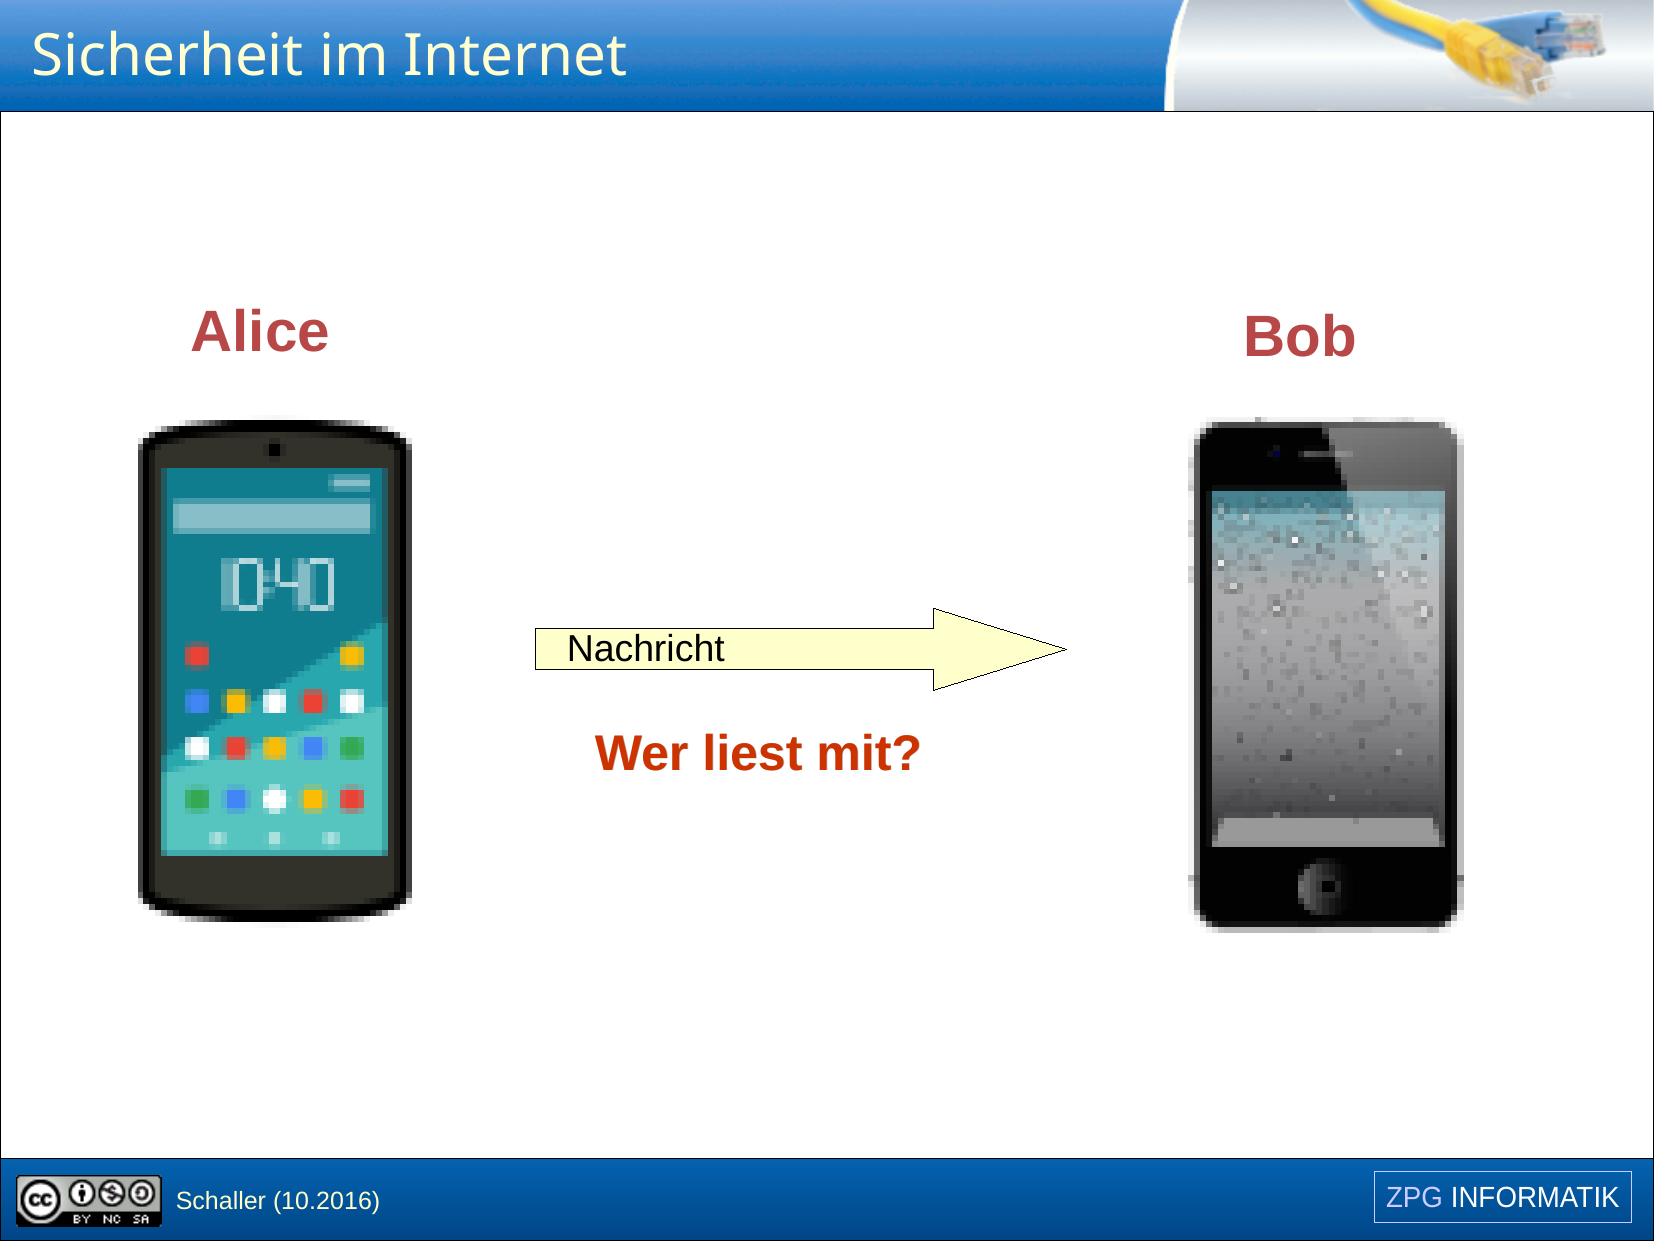

# Sicherheit im Internet
Alice
Bob
Nachricht
Wer liest mit?
2
23.04.2009